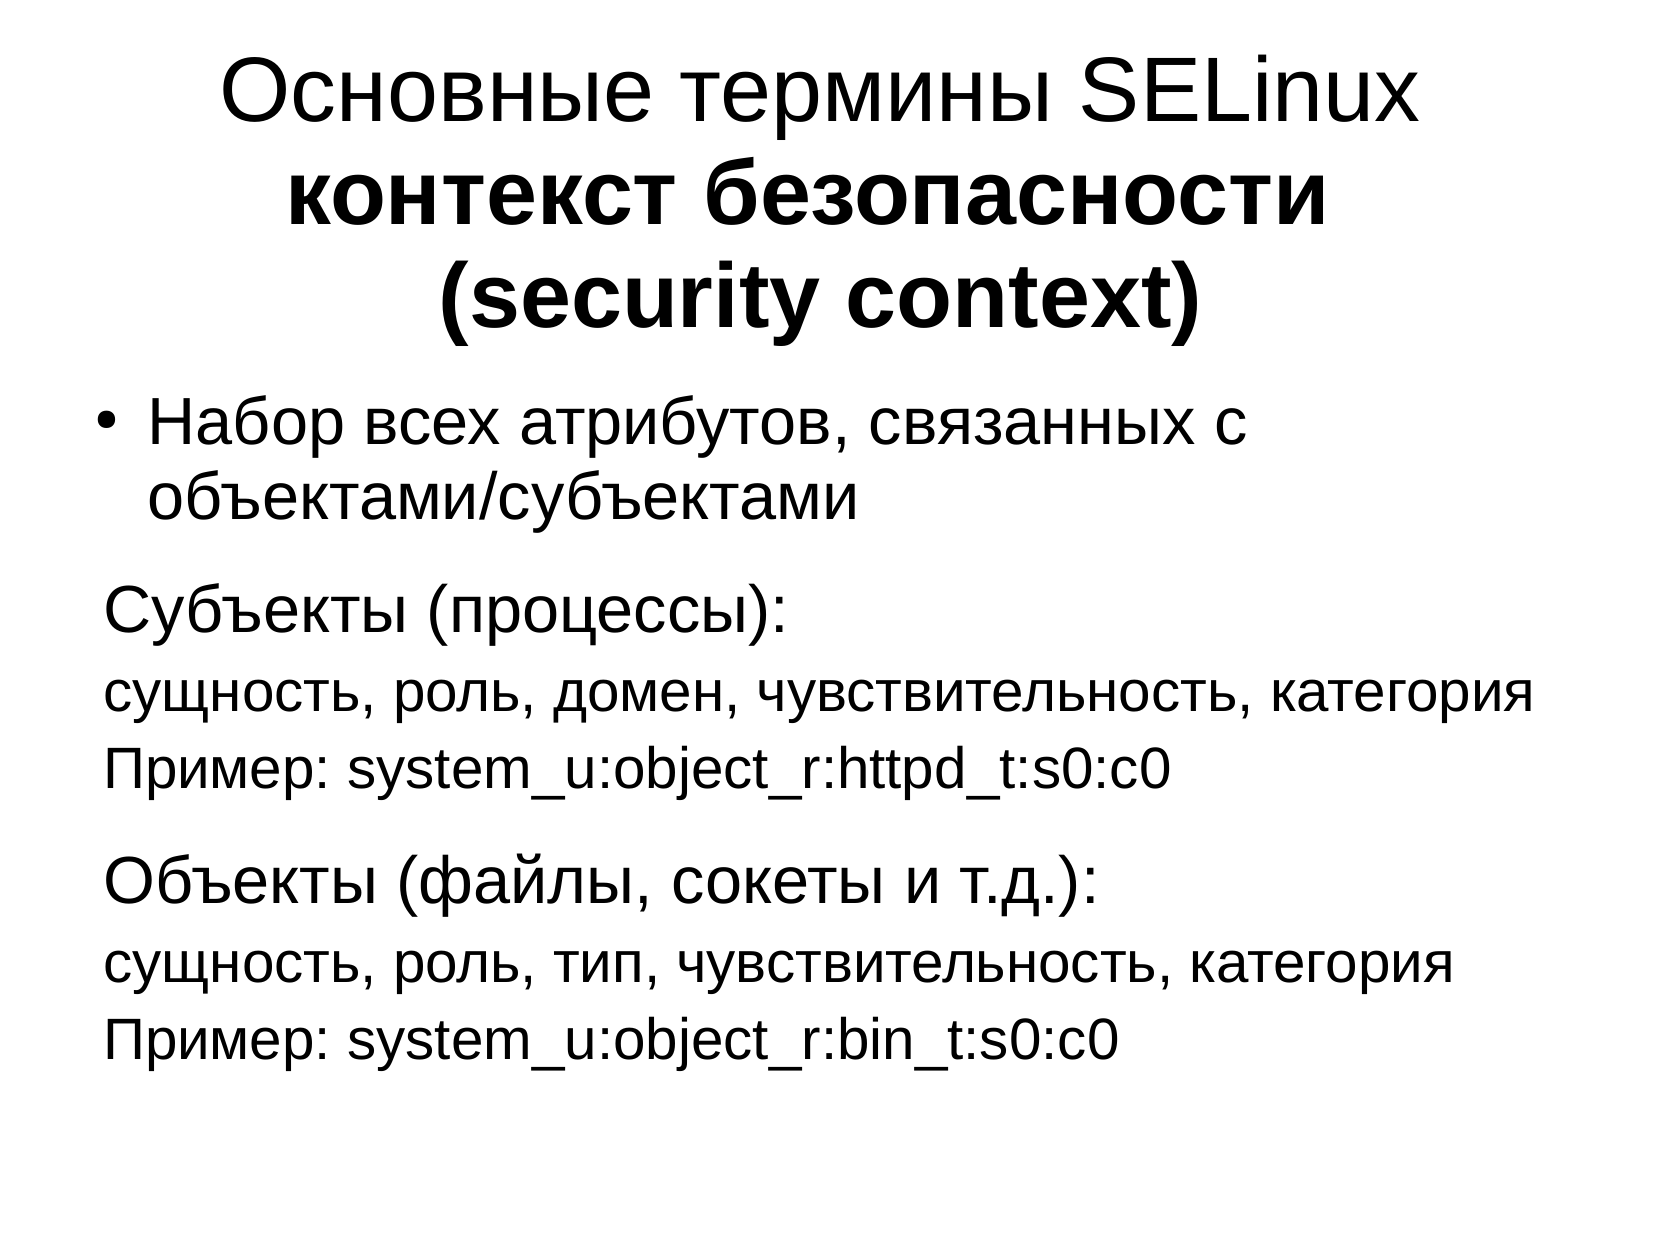

Основные термины SELinux
контекст безопасности
(security context)
# Набор всех атрибутов, связанных с объектами/субъектами
Субъекты (процессы):
сущность, роль, домен, чувствительность, категория
Пример: system_u:object_r:httpd_t:s0:c0
Объекты (файлы, сокеты и т.д.):
сущность, роль, тип, чувствительность, категория
Пример: system_u:object_r:bin_t:s0:c0